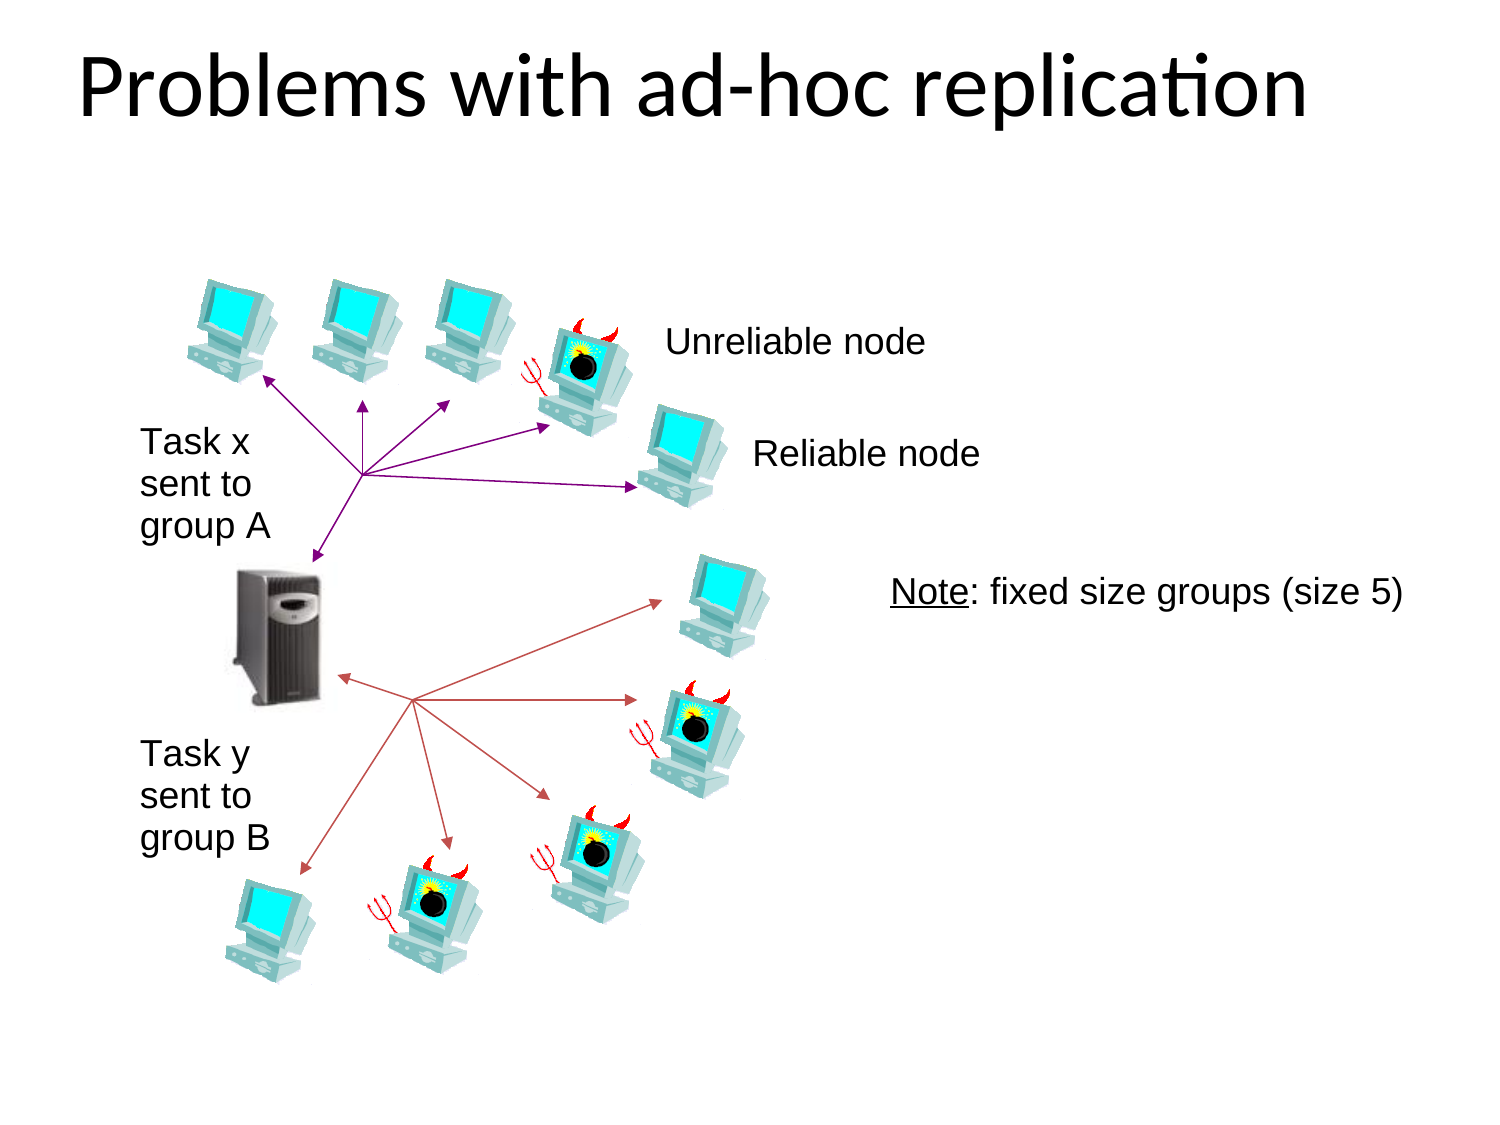

# Problems with ad-hoc replication
Unreliable node
Task x sent to group A
Reliable node
Note: fixed size groups (size 5)
Task y sent to group B